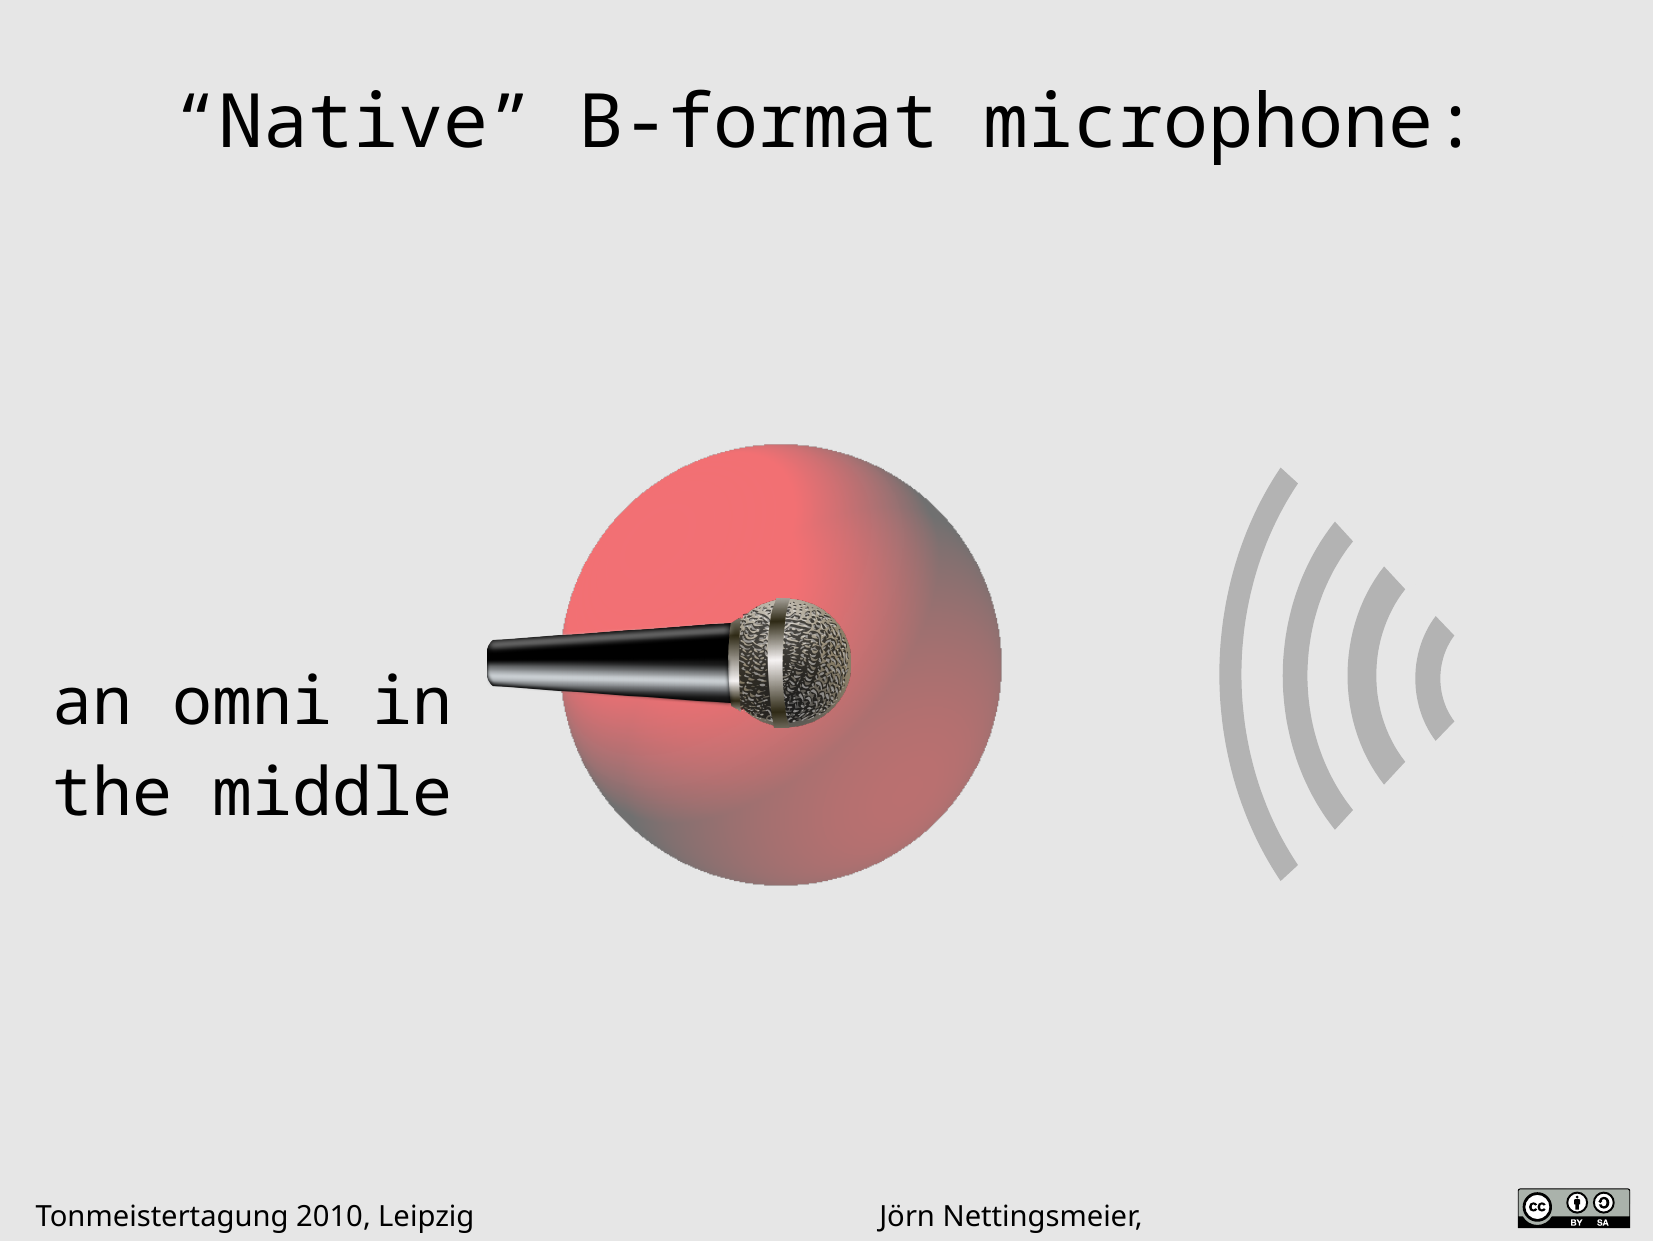

# “Native” B-format microphone:
an omni in the middle